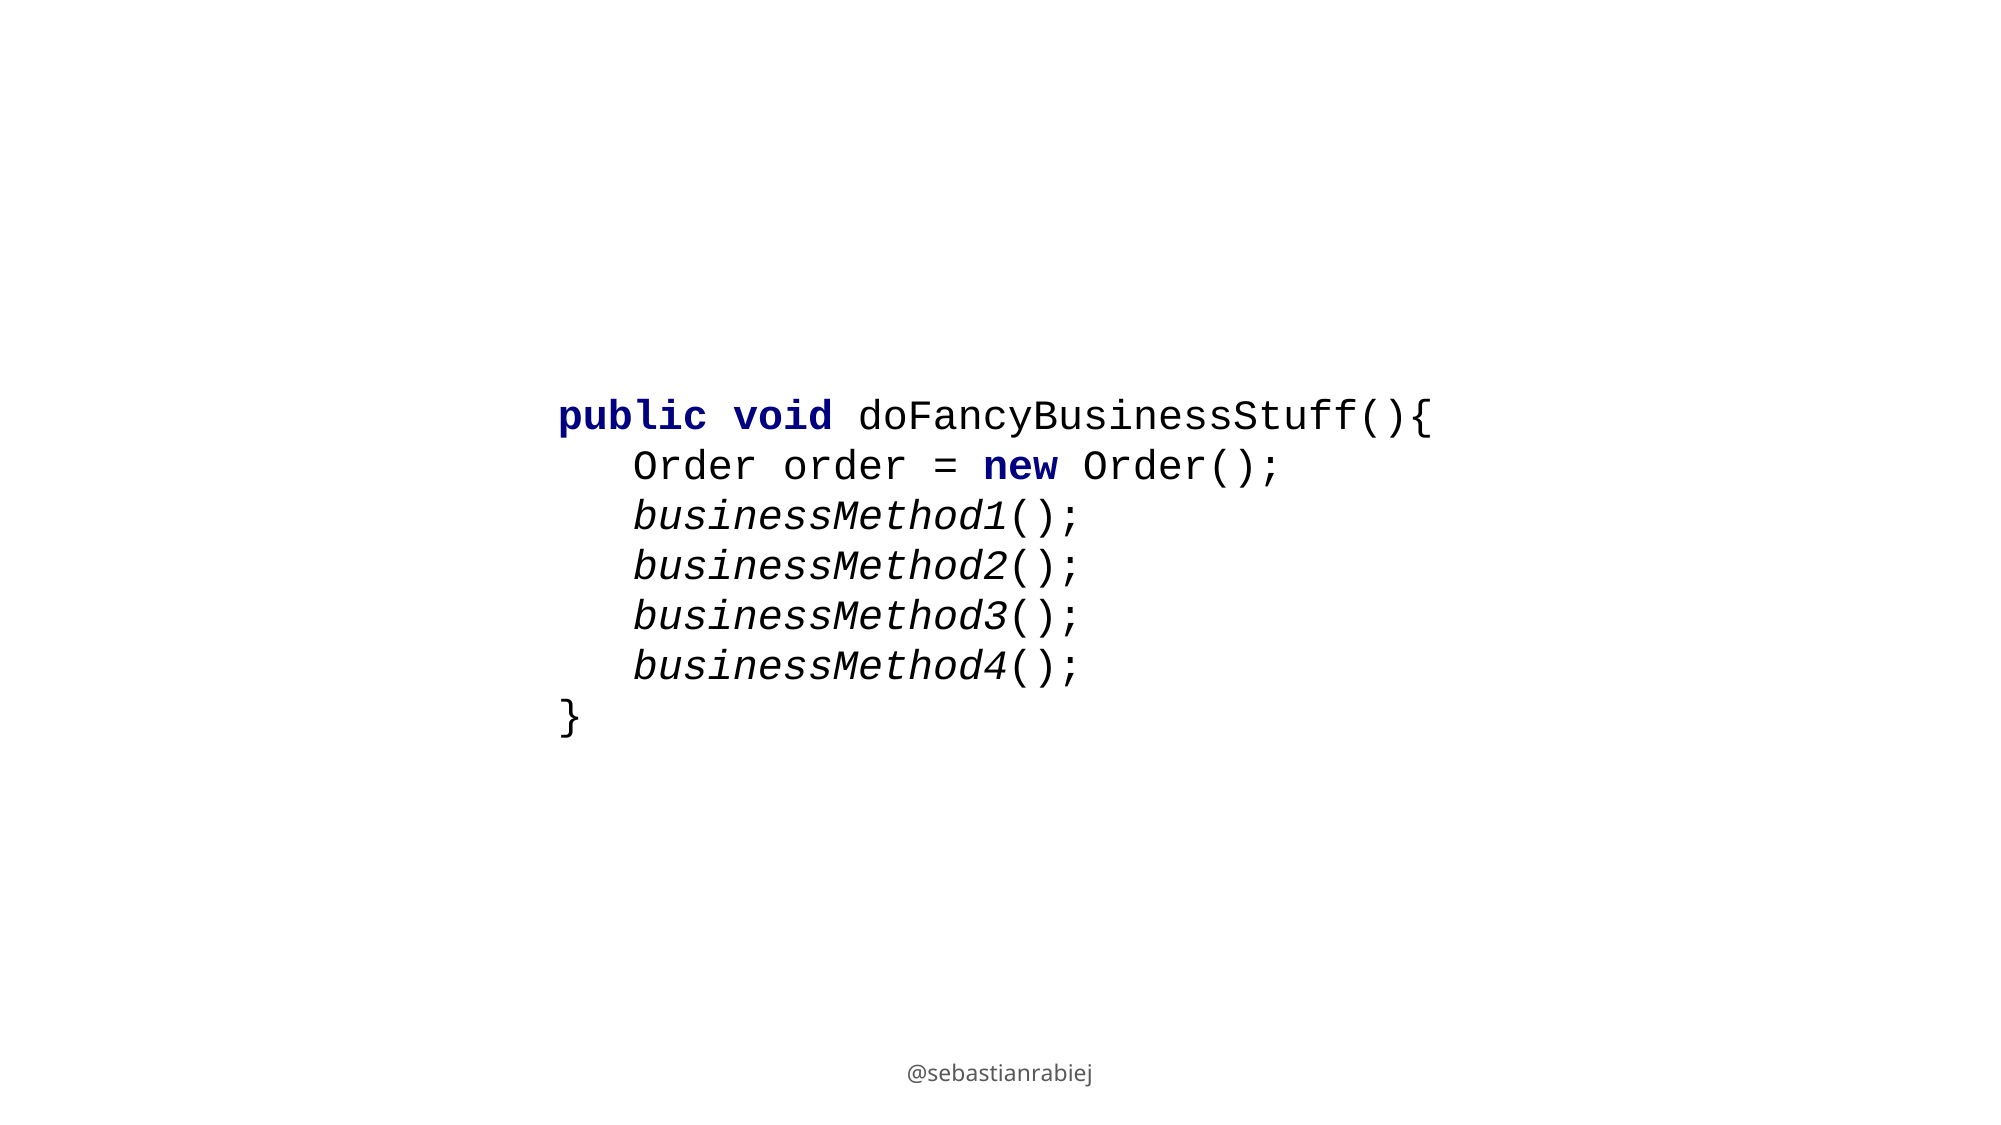

public void doFancyBusinessStuff(){
 Order order = new Order();
 businessMethod1();
 businessMethod2();
 businessMethod3();
 businessMethod4();
}
@sebastianrabiej